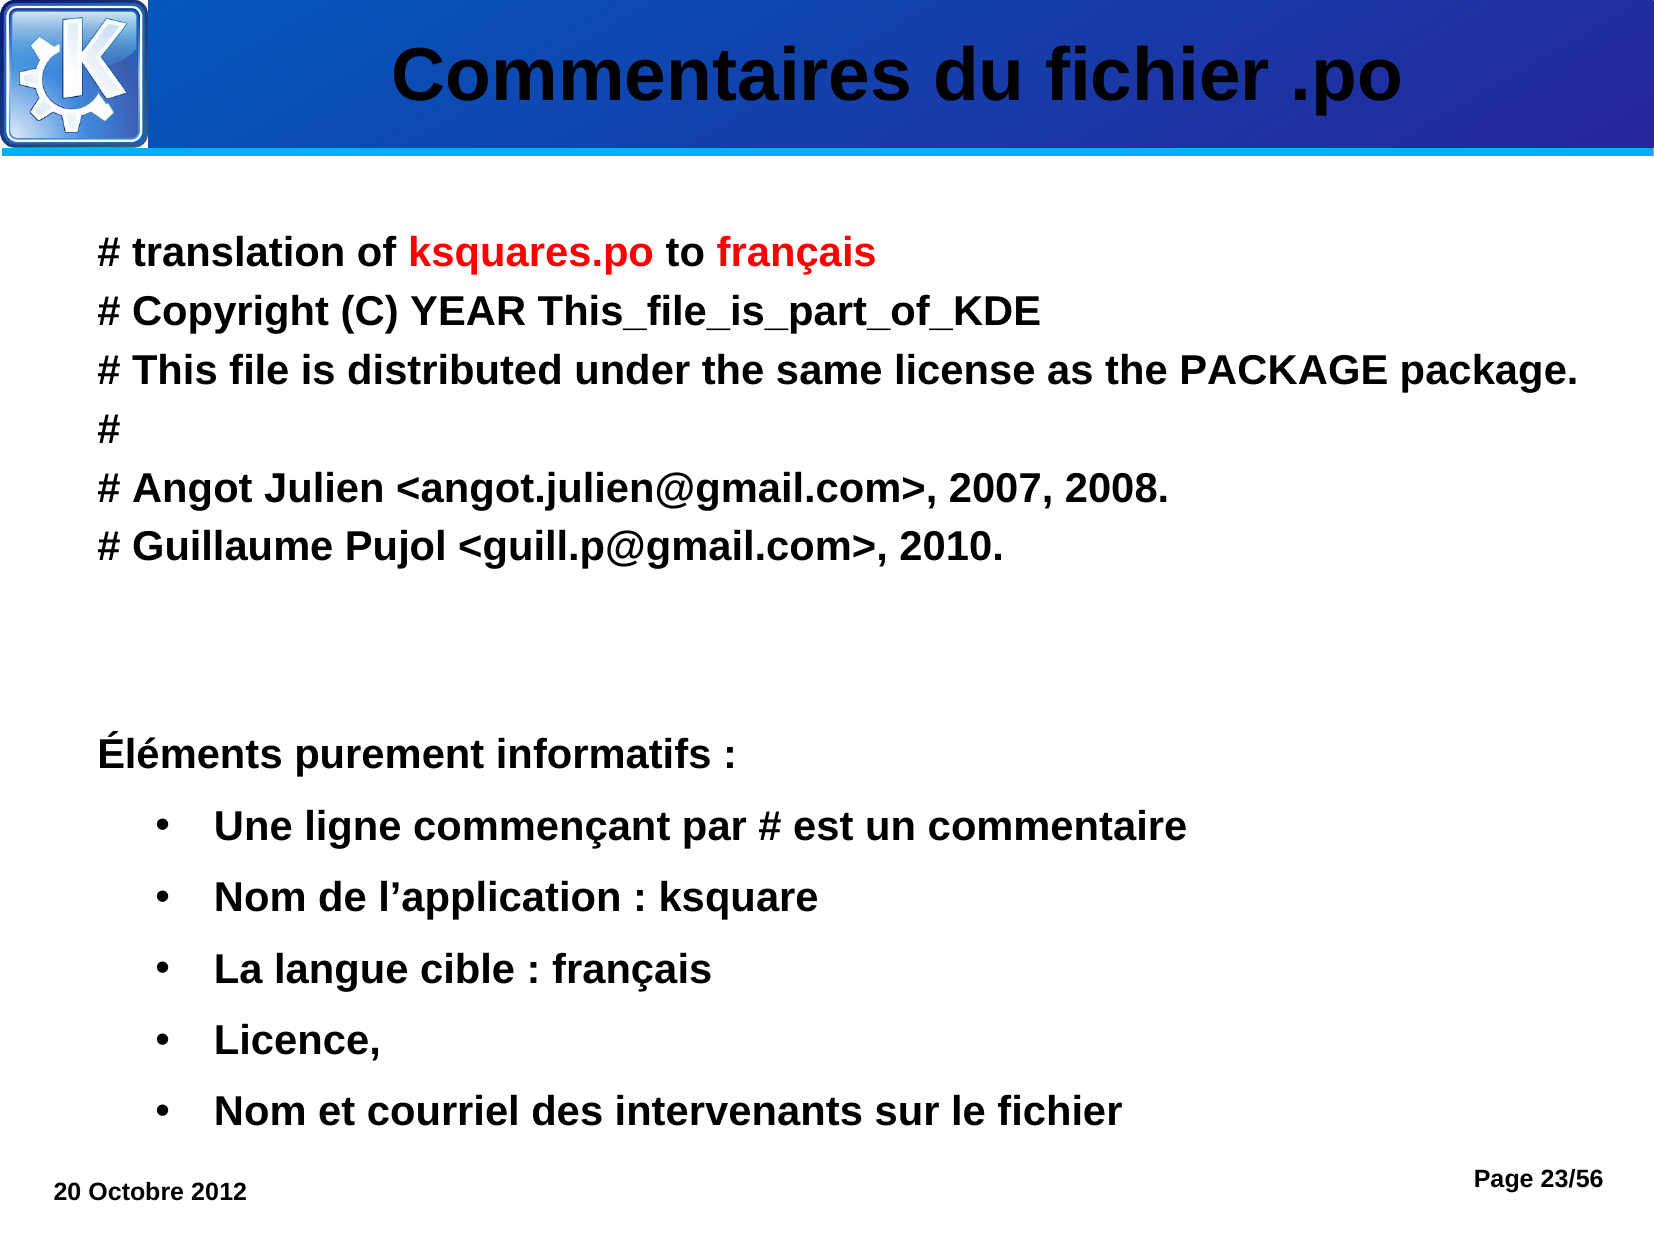

Commentaires du fichier .po
# translation of ksquares.po to français
# Copyright (C) YEAR This_file_is_part_of_KDE
# This file is distributed under the same license as the PACKAGE package.
#
# Angot Julien <angot.julien@gmail.com>, 2007, 2008.
# Guillaume Pujol <guill.p@gmail.com>, 2010.
Éléments purement informatifs :
Une ligne commençant par # est un commentaire
Nom de l’application : ksquare
La langue cible : français
Licence,
Nom et courriel des intervenants sur le fichier